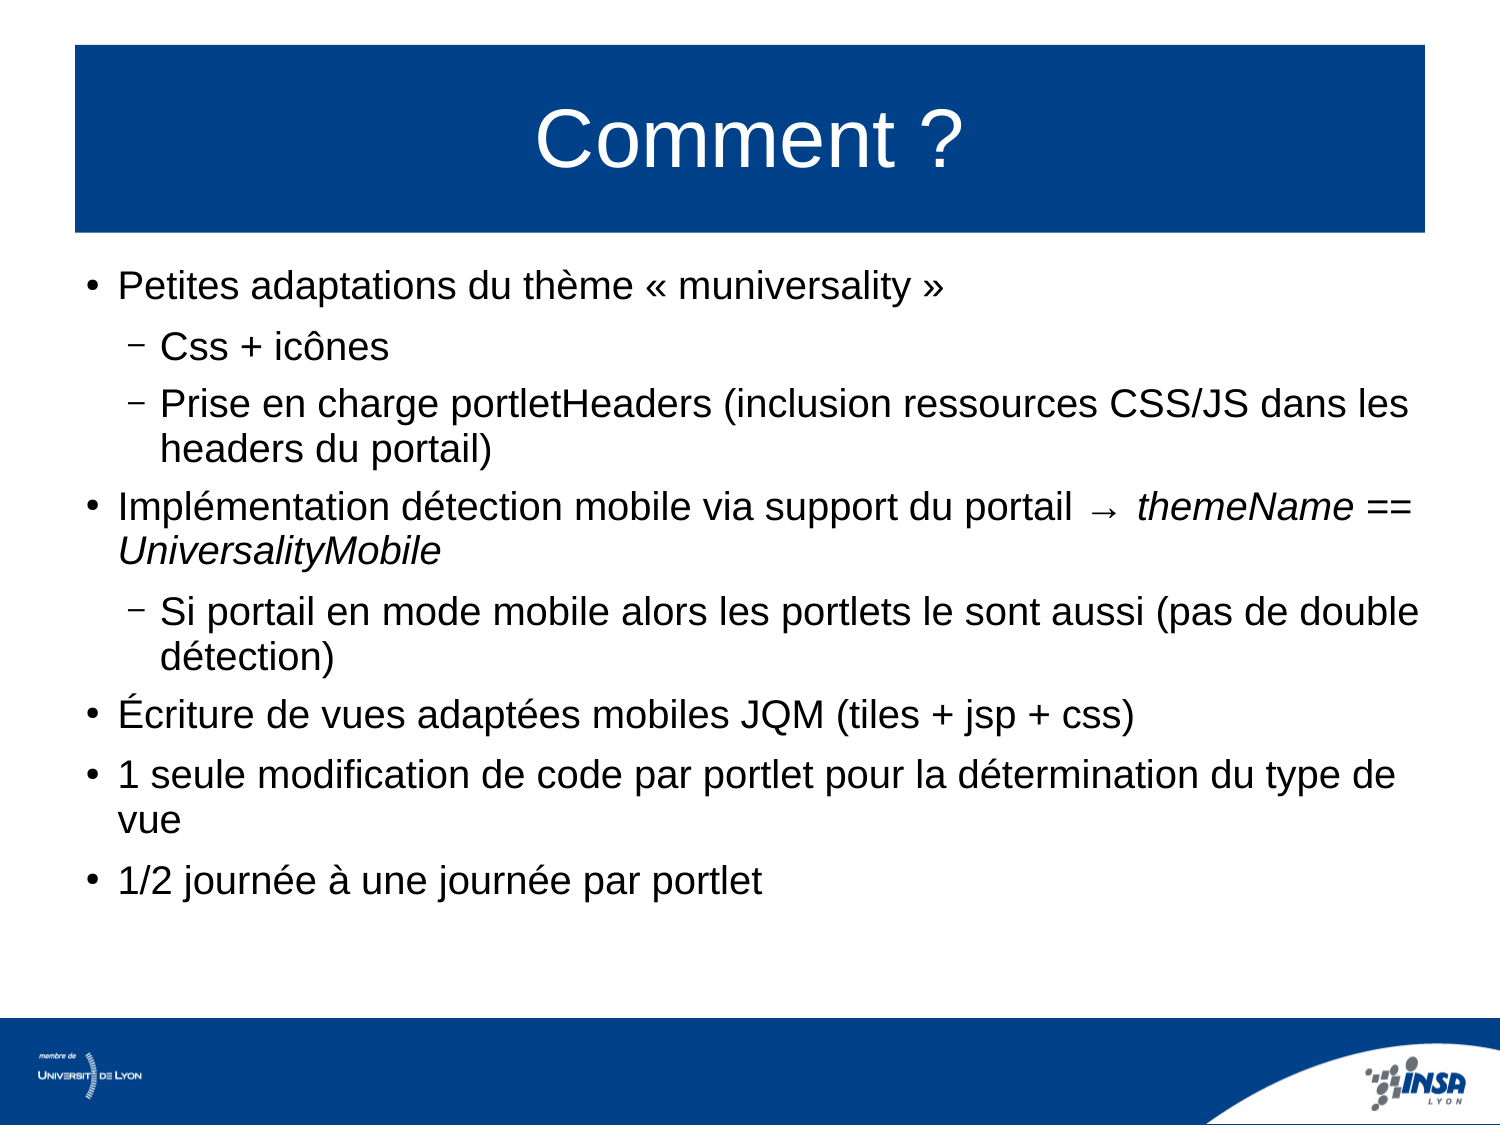

# Comment ?
Petites adaptations du thème « muniversality »
Css + icônes
Prise en charge portletHeaders (inclusion ressources CSS/JS dans les headers du portail)
Implémentation détection mobile via support du portail → themeName == UniversalityMobile
Si portail en mode mobile alors les portlets le sont aussi (pas de double détection)
Écriture de vues adaptées mobiles JQM (tiles + jsp + css)
1 seule modification de code par portlet pour la détermination du type de vue
1/2 journée à une journée par portlet